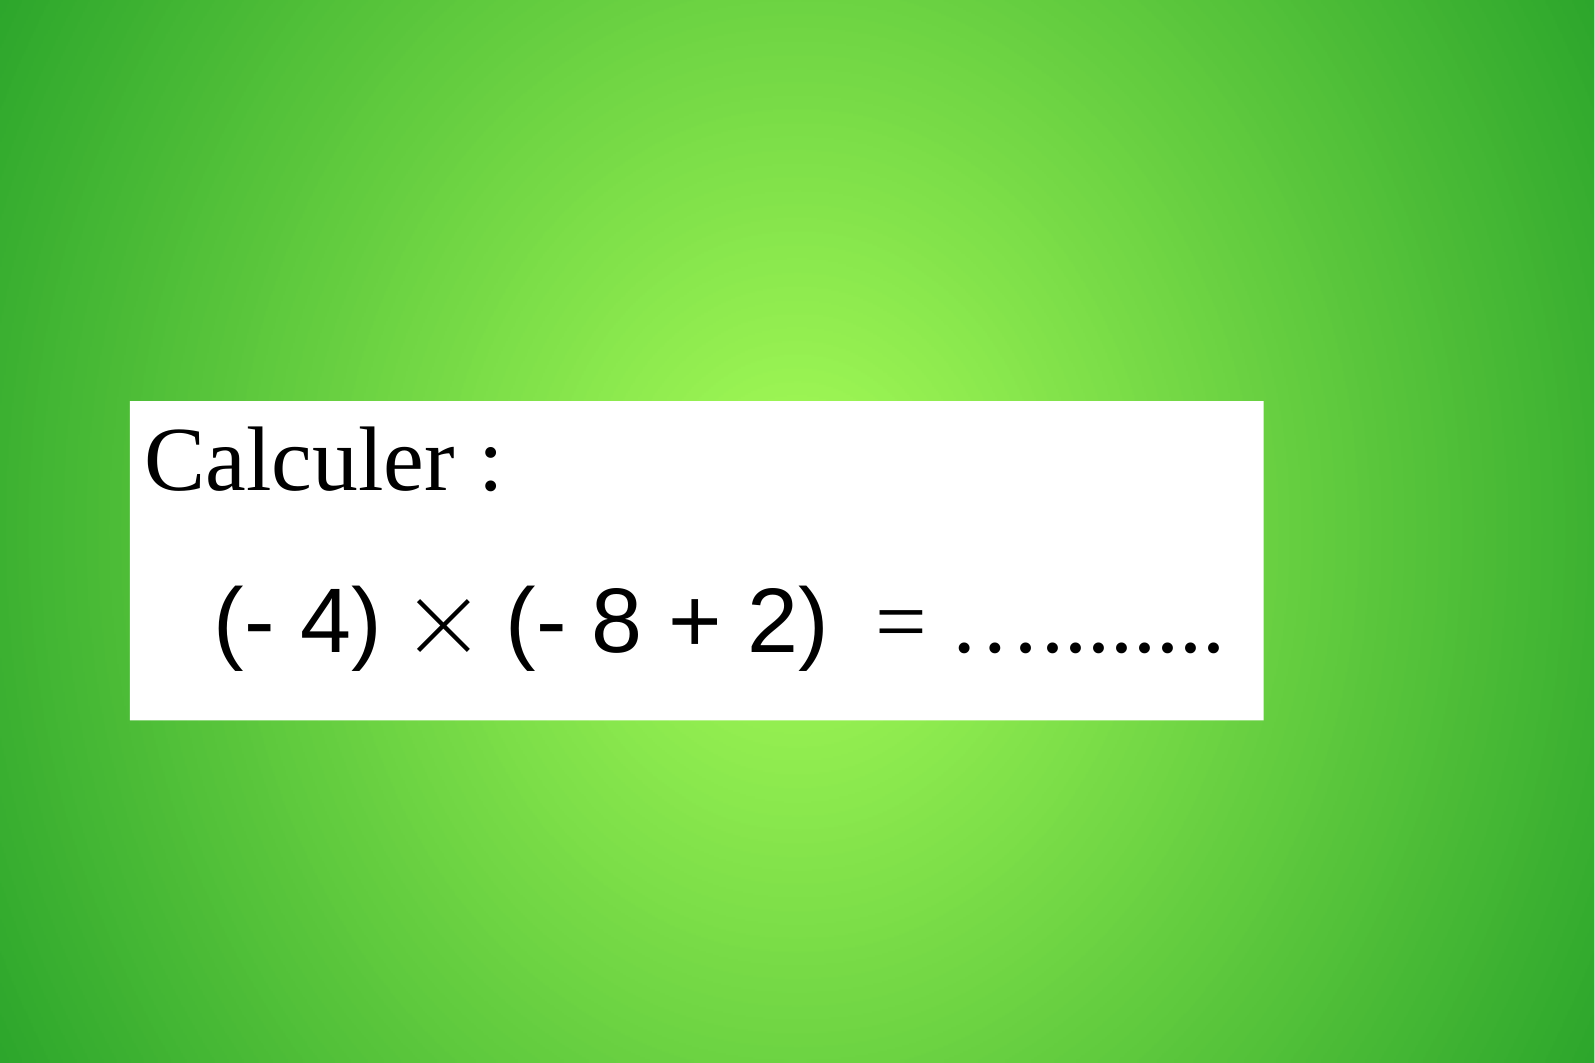

Calculer :
 (- 4)  (- 8 + 2) = …........